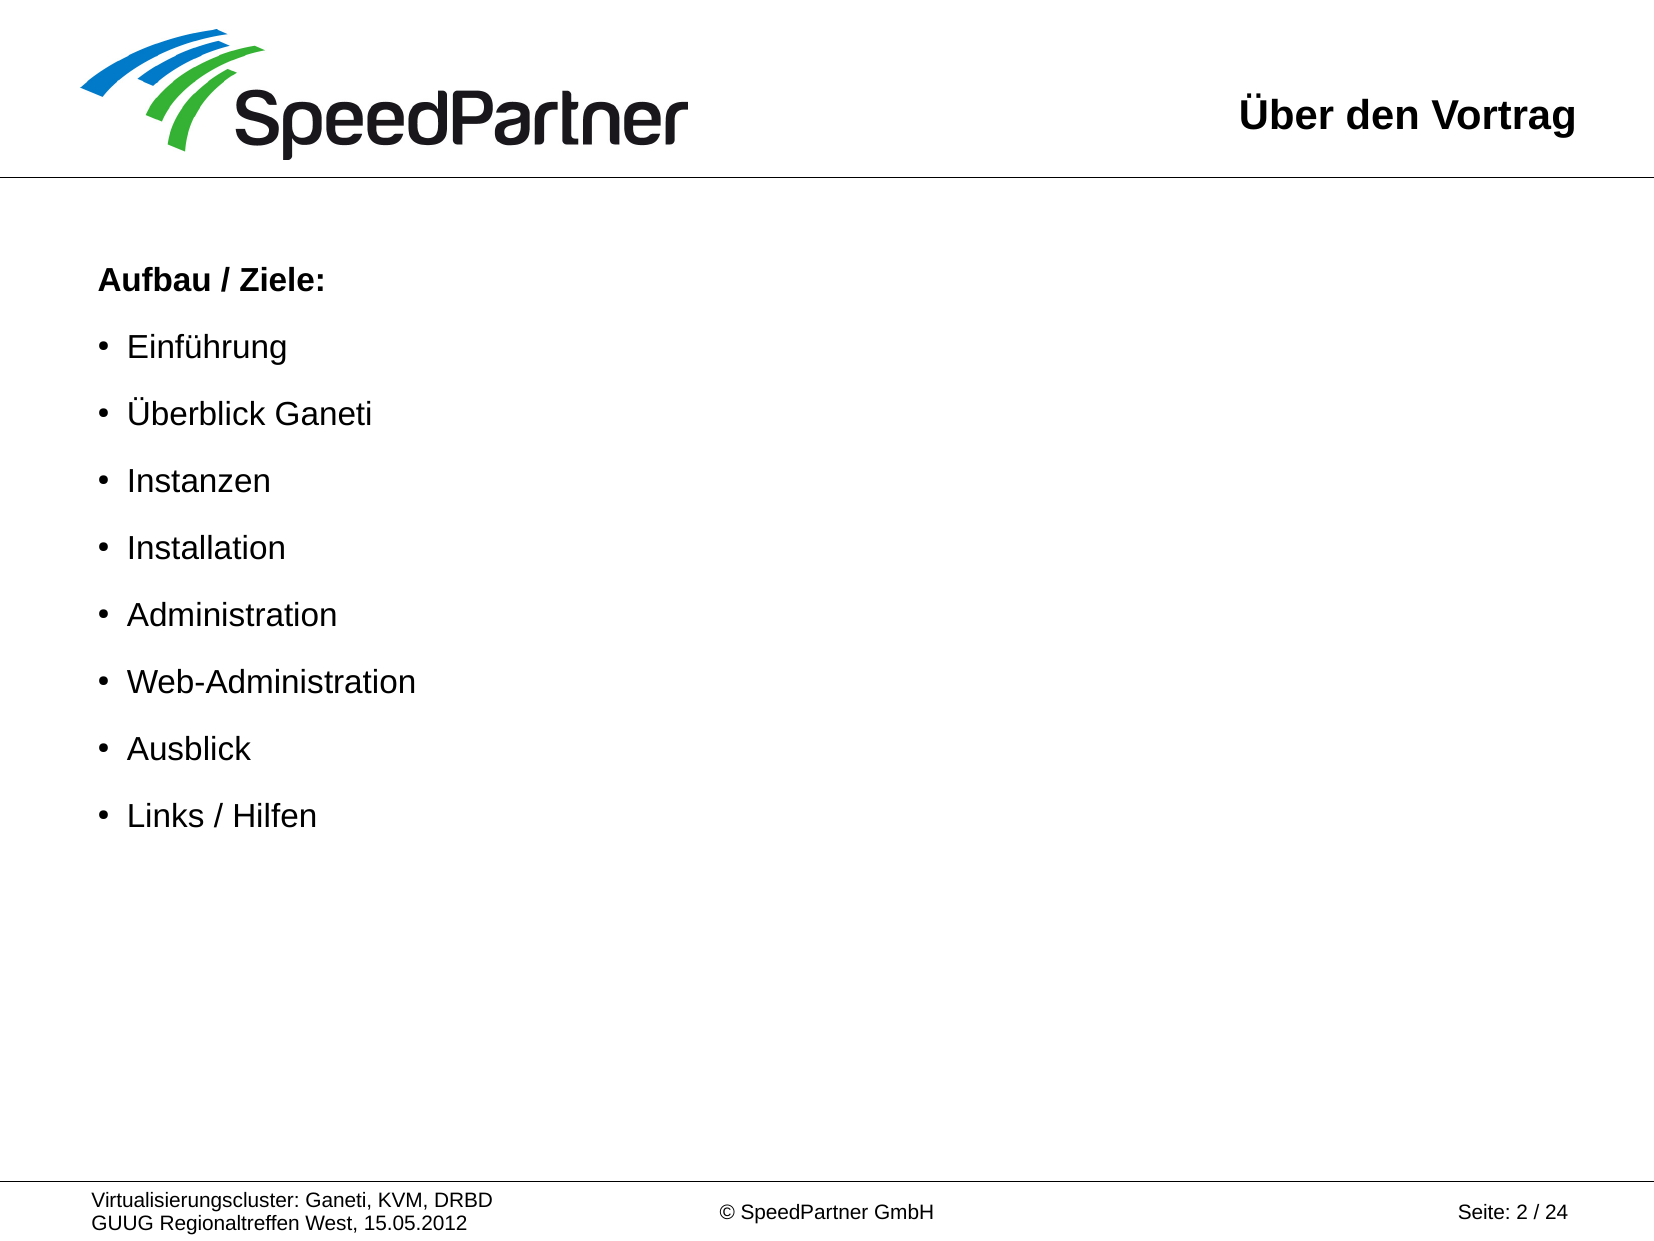

# Über den Vortrag
Aufbau / Ziele:
Einführung
Überblick Ganeti
Instanzen
Installation
Administration
Web-Administration
Ausblick
Links / Hilfen